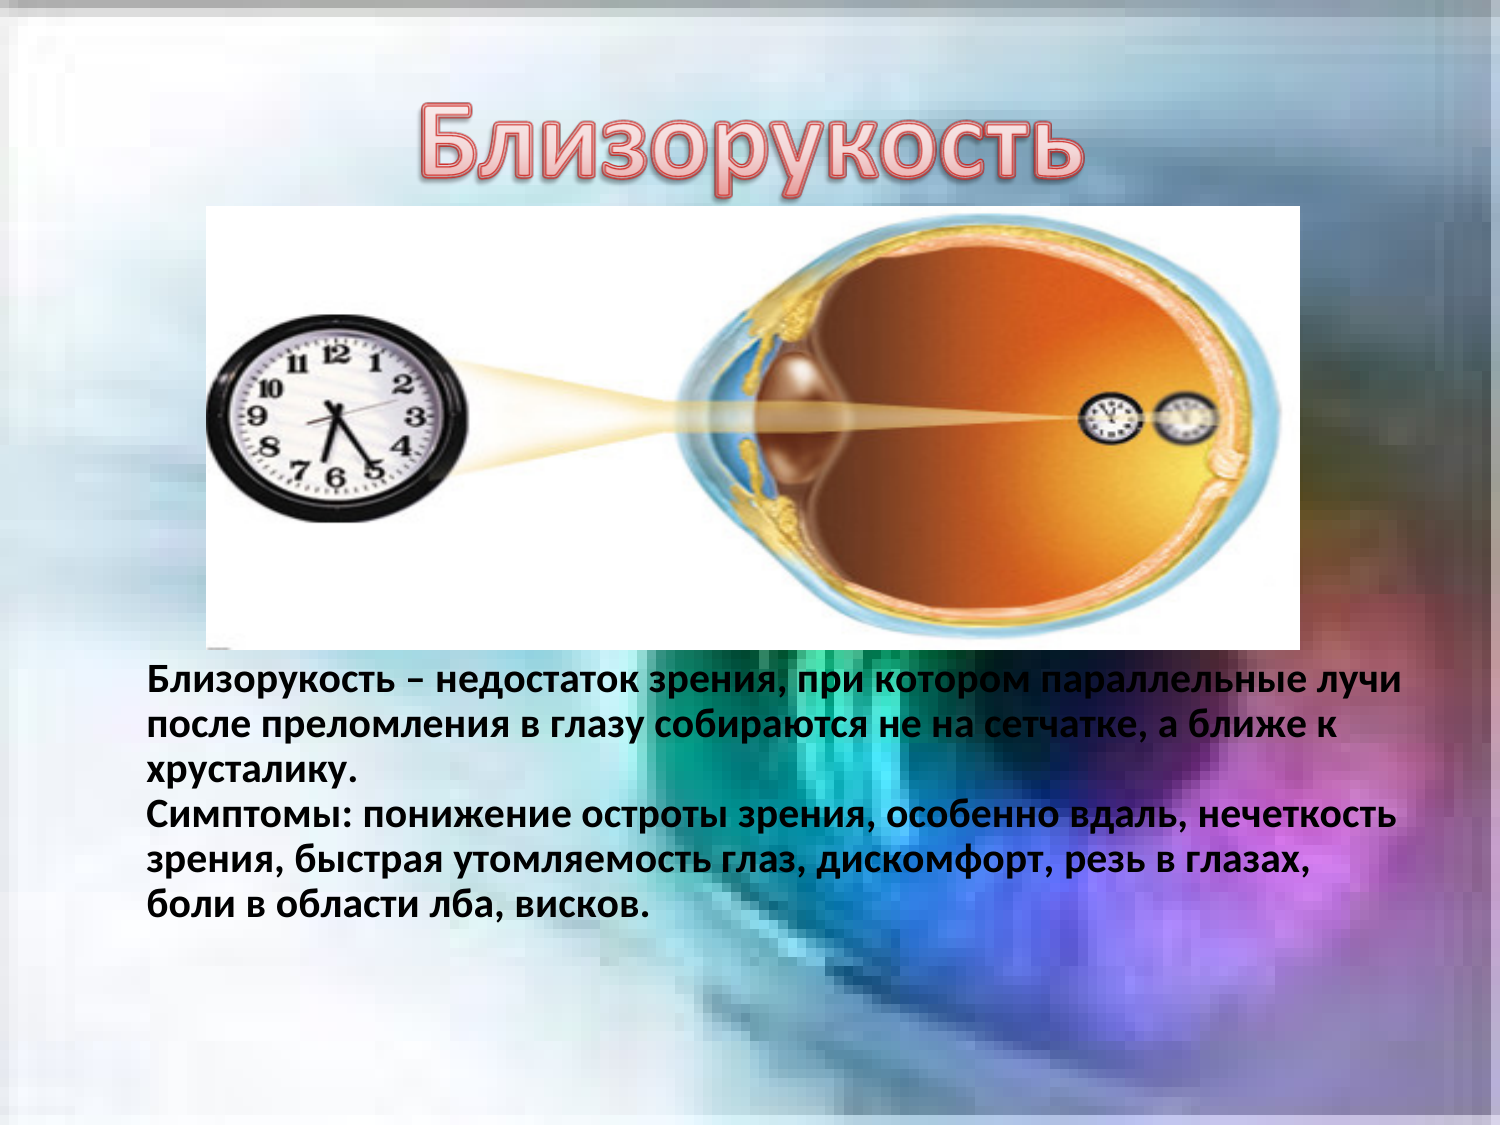

Близорукость – недостаток зрения, при котором параллельные лучи после преломления в глазу собираются не на сетчатке, а ближе к хрусталику.
Симптомы: понижение остроты зрения, особенно вдаль, нечеткость зрения, быстрая утомляемость глаз, дискомфорт, резь в глазах, боли в области лба, висков.